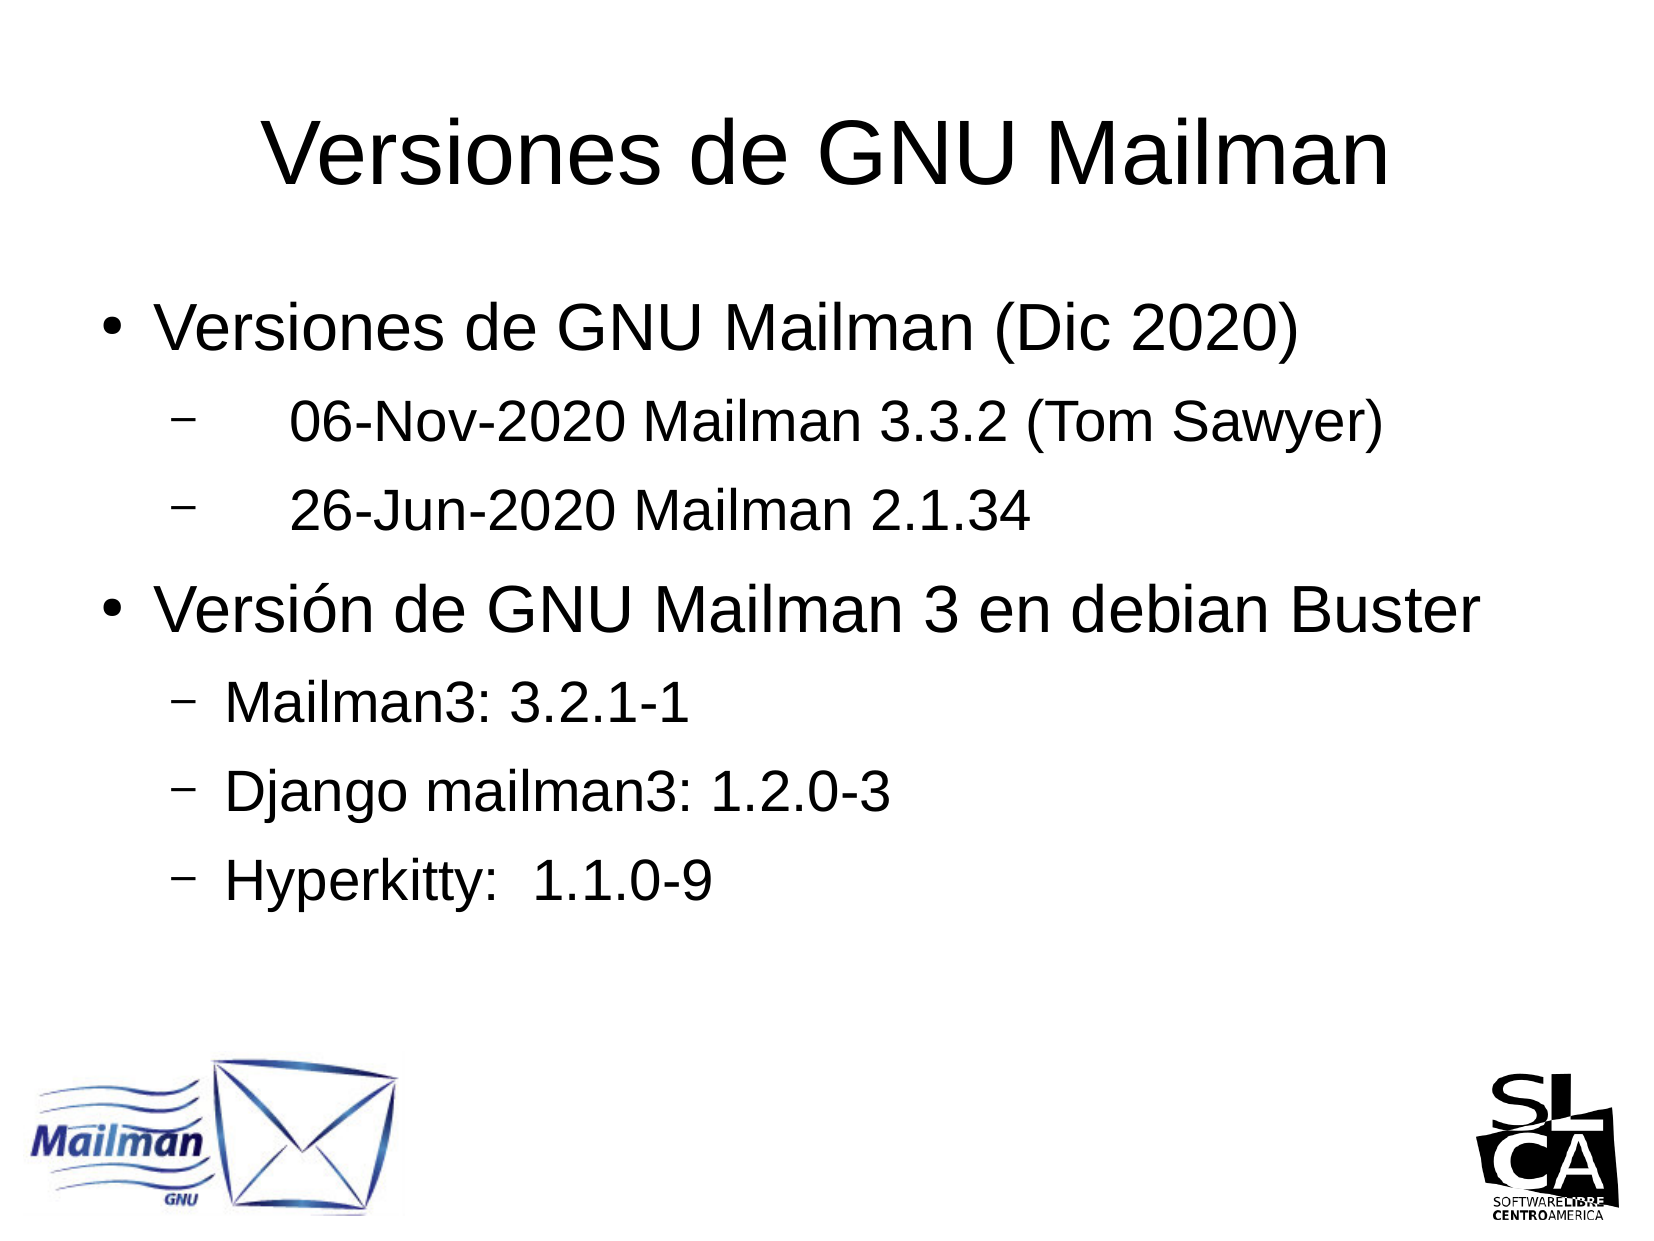

# Versiones de GNU Mailman
Versiones de GNU Mailman (Dic 2020)
 06-Nov-2020 Mailman 3.3.2 (Tom Sawyer)
 26-Jun-2020 Mailman 2.1.34
Versión de GNU Mailman 3 en debian Buster
Mailman3: 3.2.1-1
Django mailman3: 1.2.0-3
Hyperkitty: 1.1.0-9